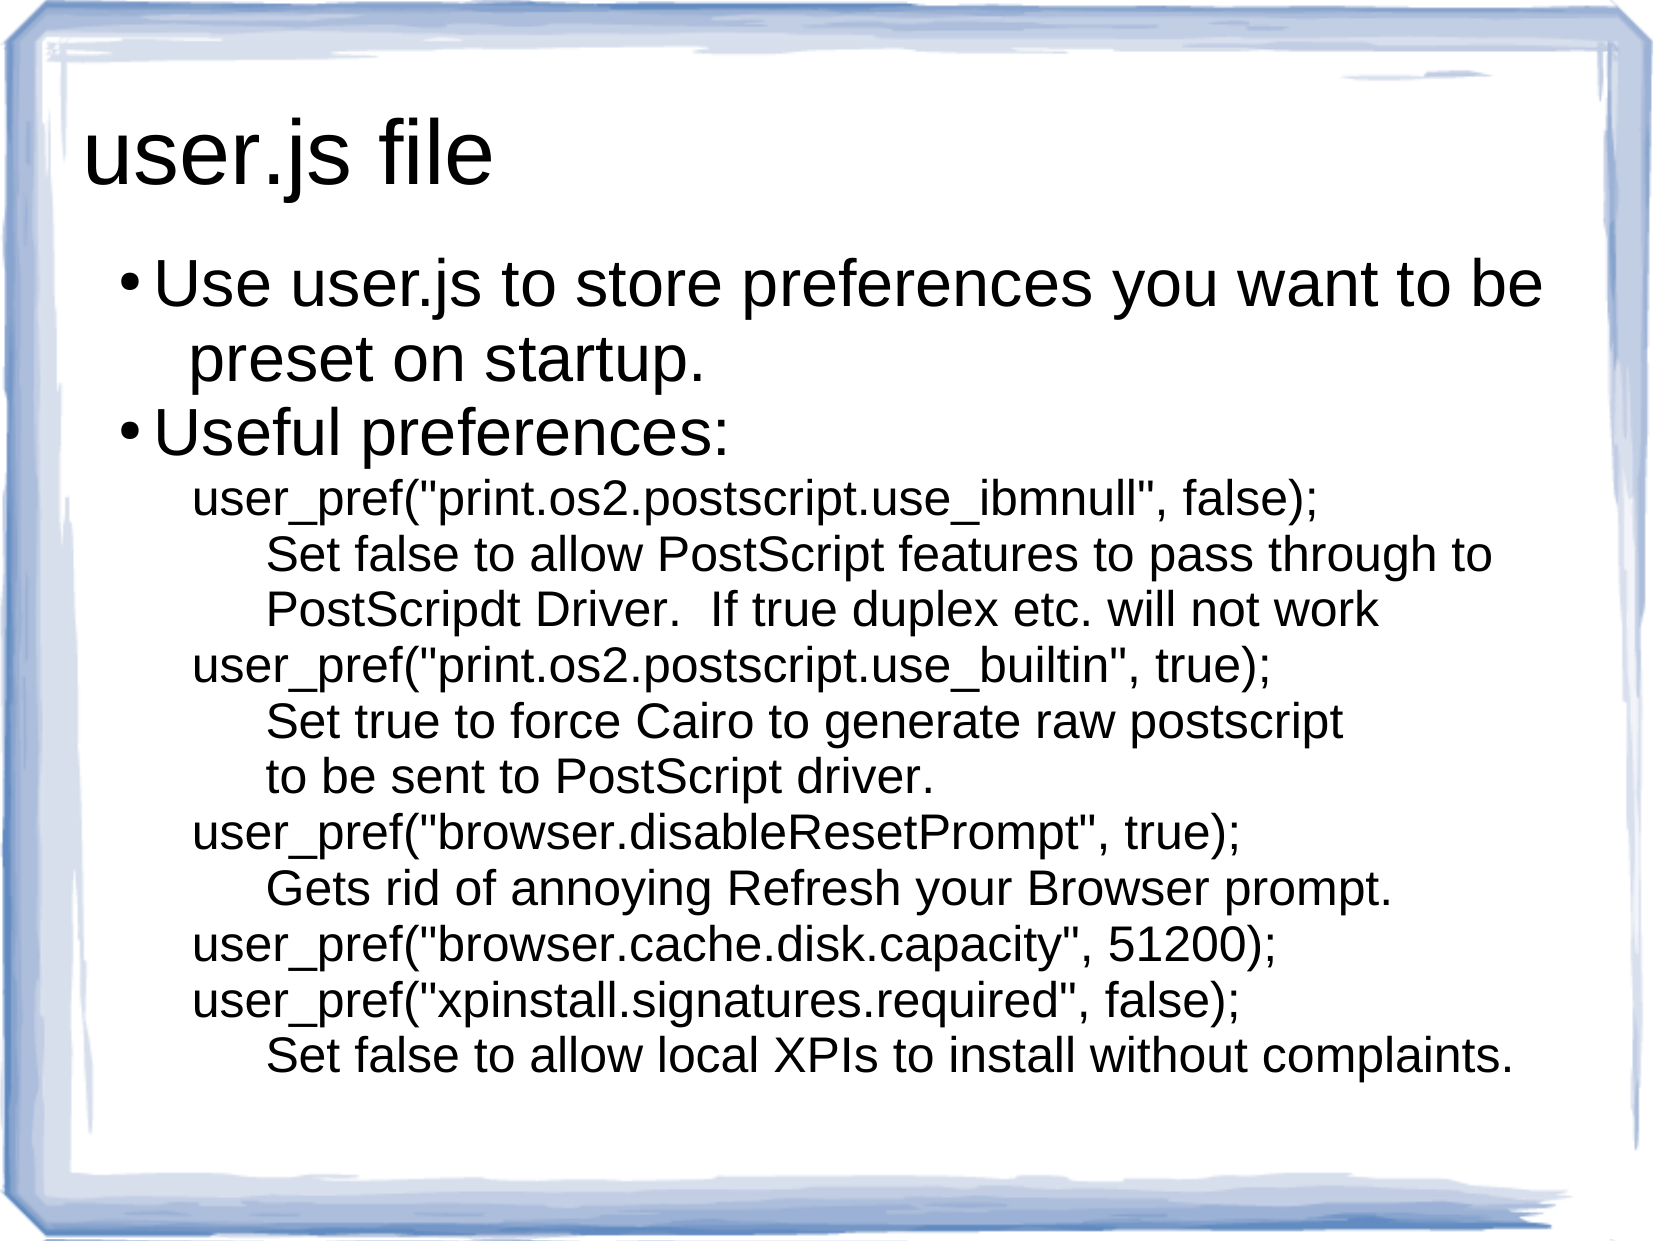

# user.js file
Use user.js to store preferences you want to be preset on startup.
Useful preferences:
	user_pref("print.os2.postscript.use_ibmnull", false);
		Set false to allow PostScript features to pass through to 			PostScripdt Driver. If true duplex etc. will not work
	user_pref("print.os2.postscript.use_builtin", true);
		Set true to force Cairo to generate raw postscript
		to be sent to PostScript driver.
	user_pref("browser.disableResetPrompt", true);
		Gets rid of annoying Refresh your Browser prompt.
	user_pref("browser.cache.disk.capacity", 51200);
	user_pref("xpinstall.signatures.required", false);
		Set false to allow local XPIs to install without complaints.